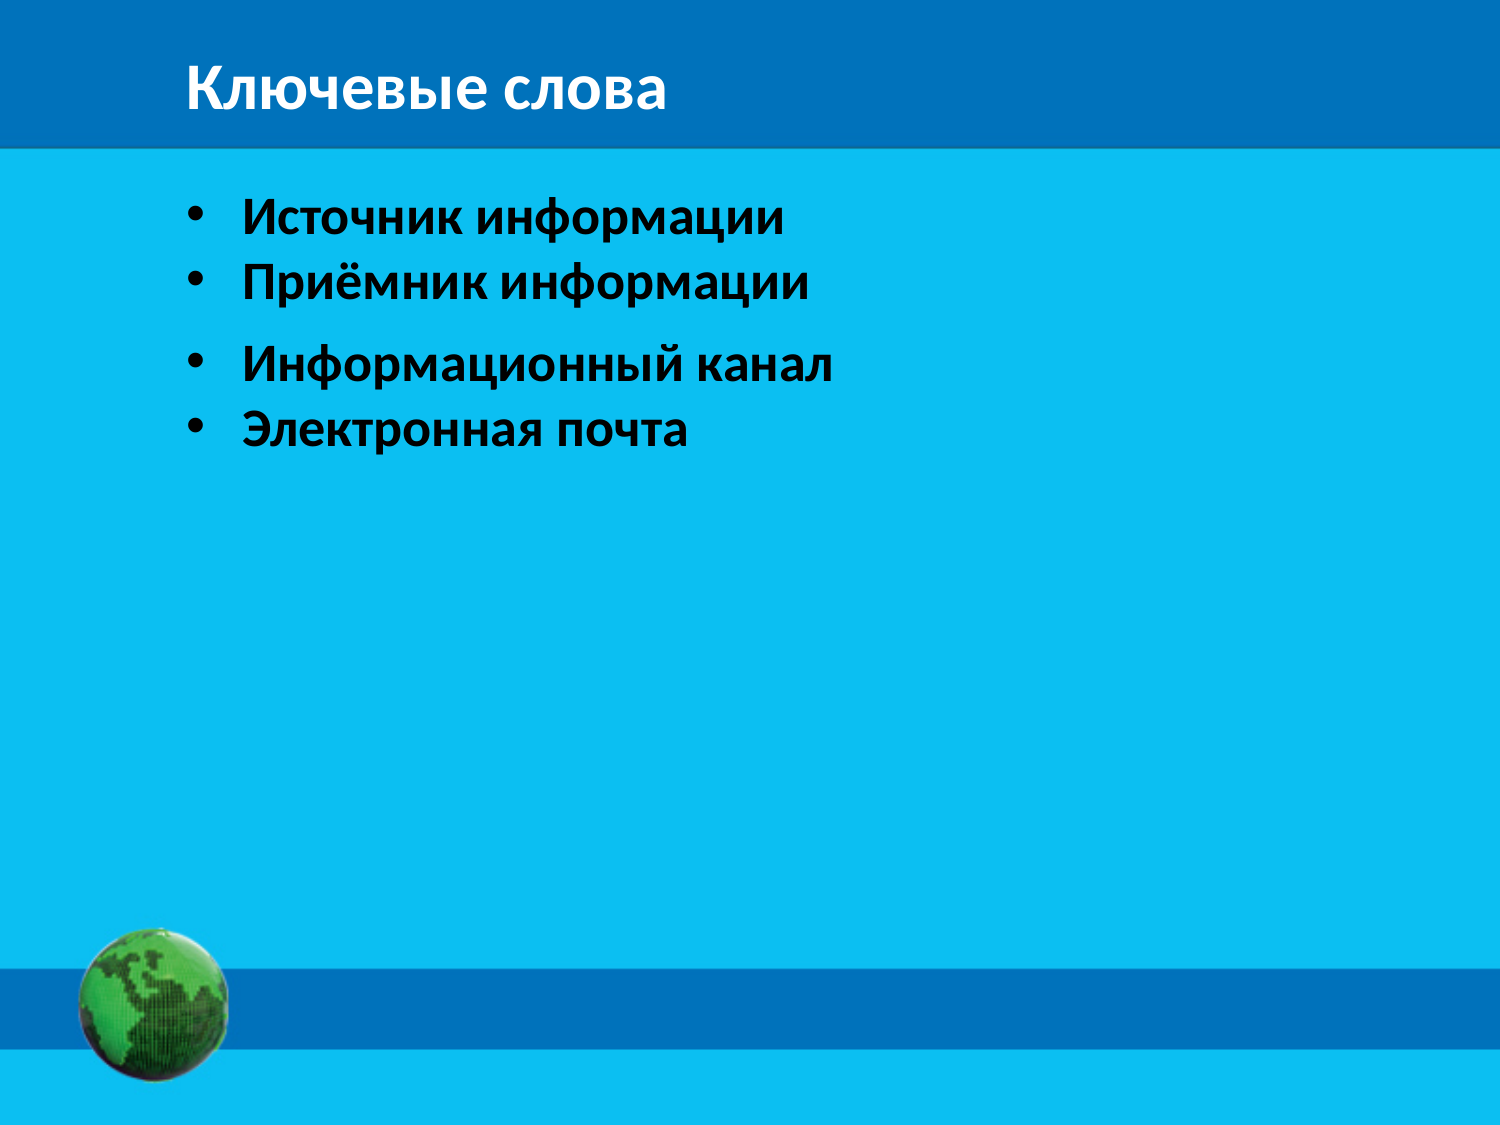

# Ключевые слова
Источник информации
Приёмник информации
Информационный канал
Электронная почта